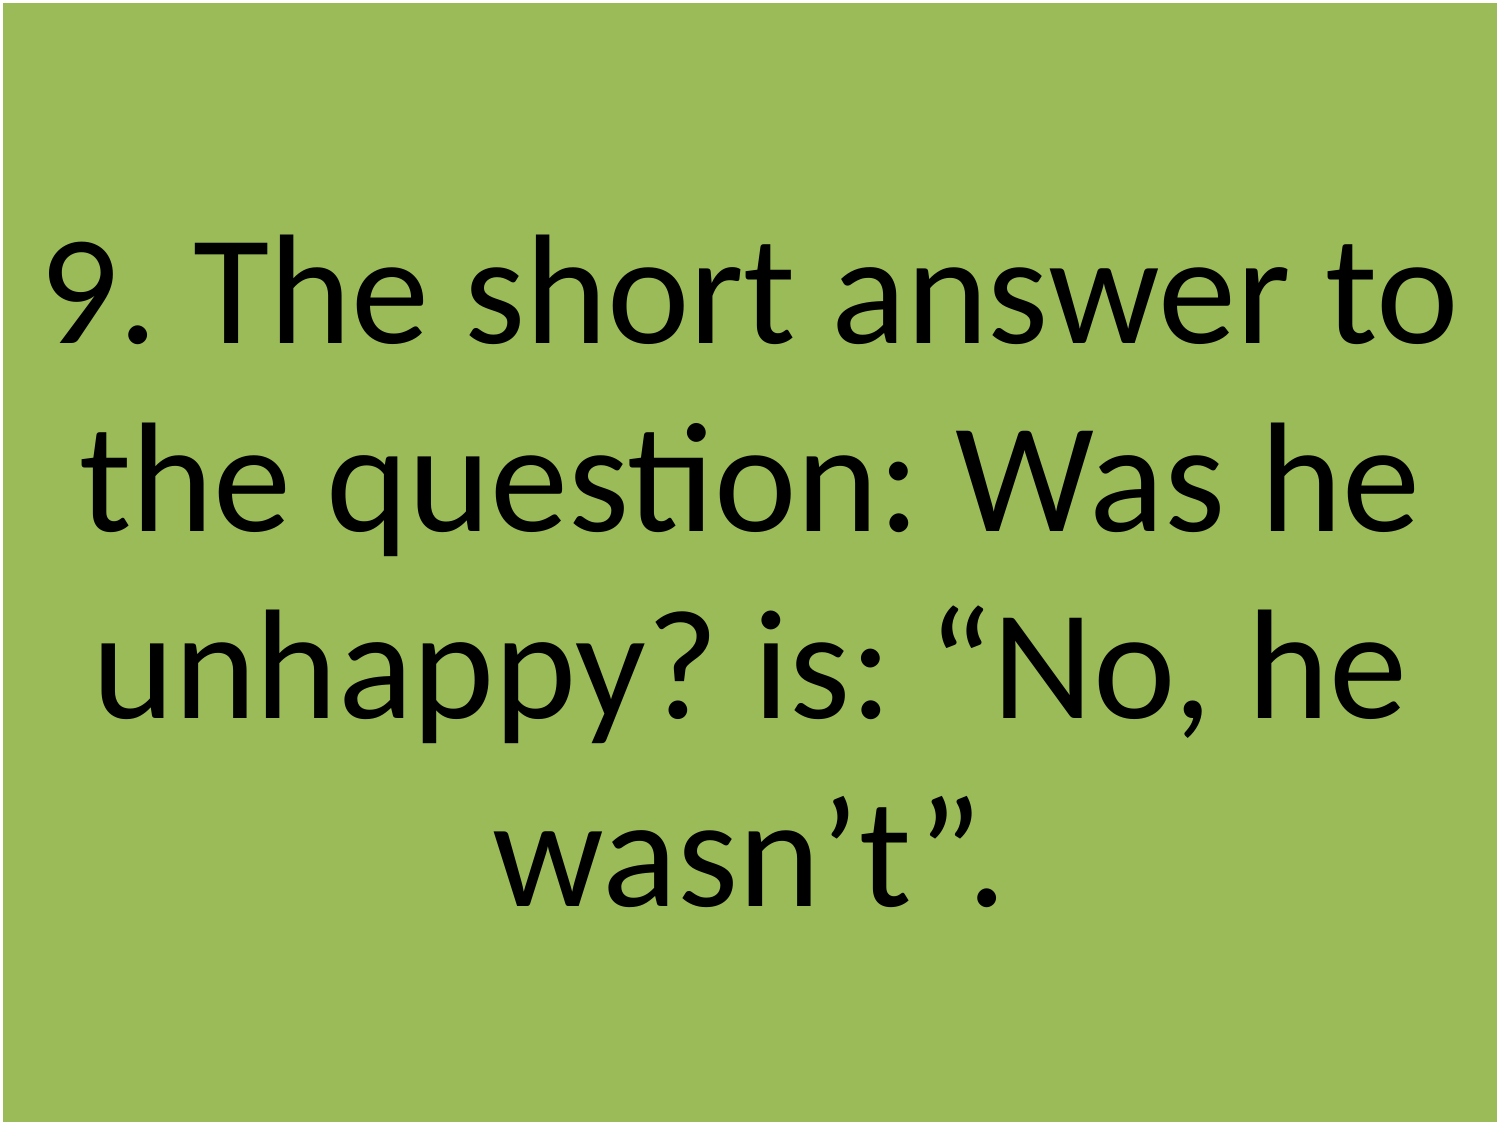

# 9. The short answer to the question: Was he unhappy? is: “No, he wasn’t”.